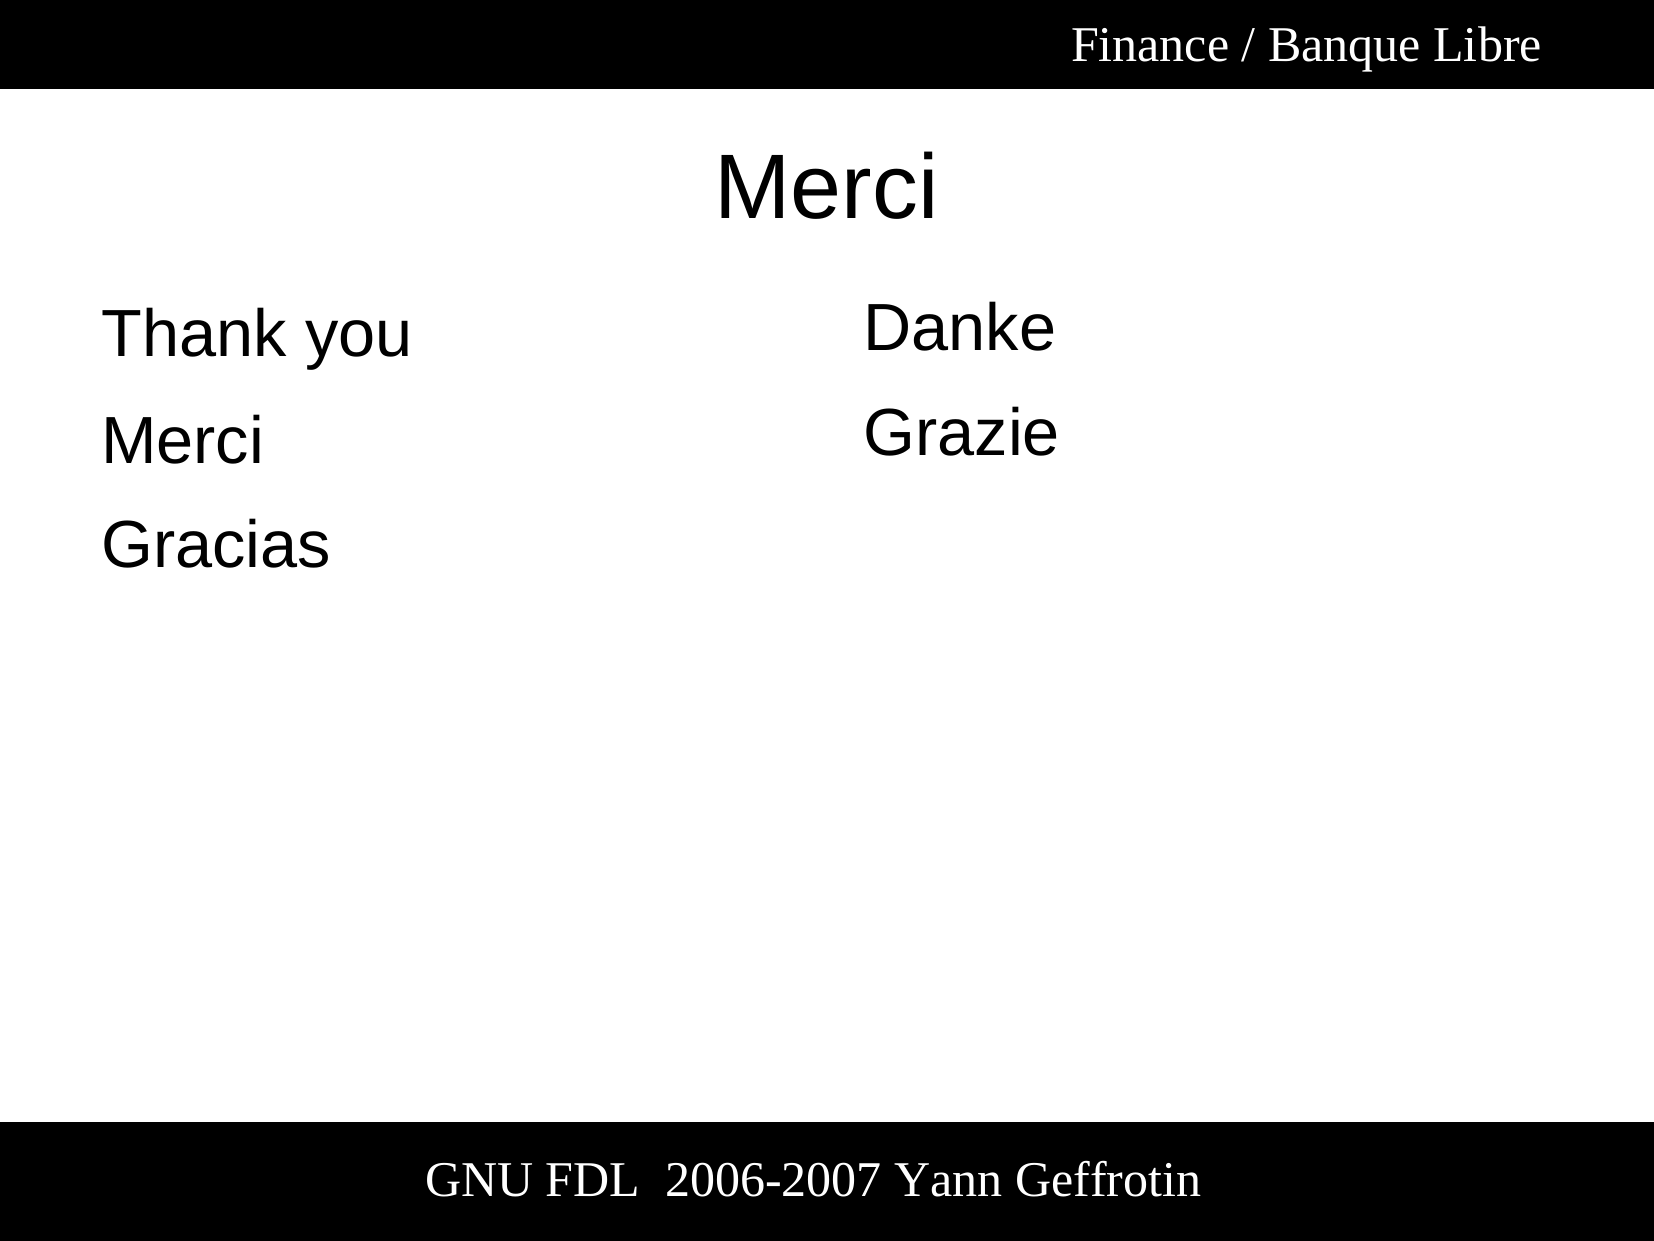

# Merci
 Thank you
 Merci
 Gracias
 Danke
 Grazie